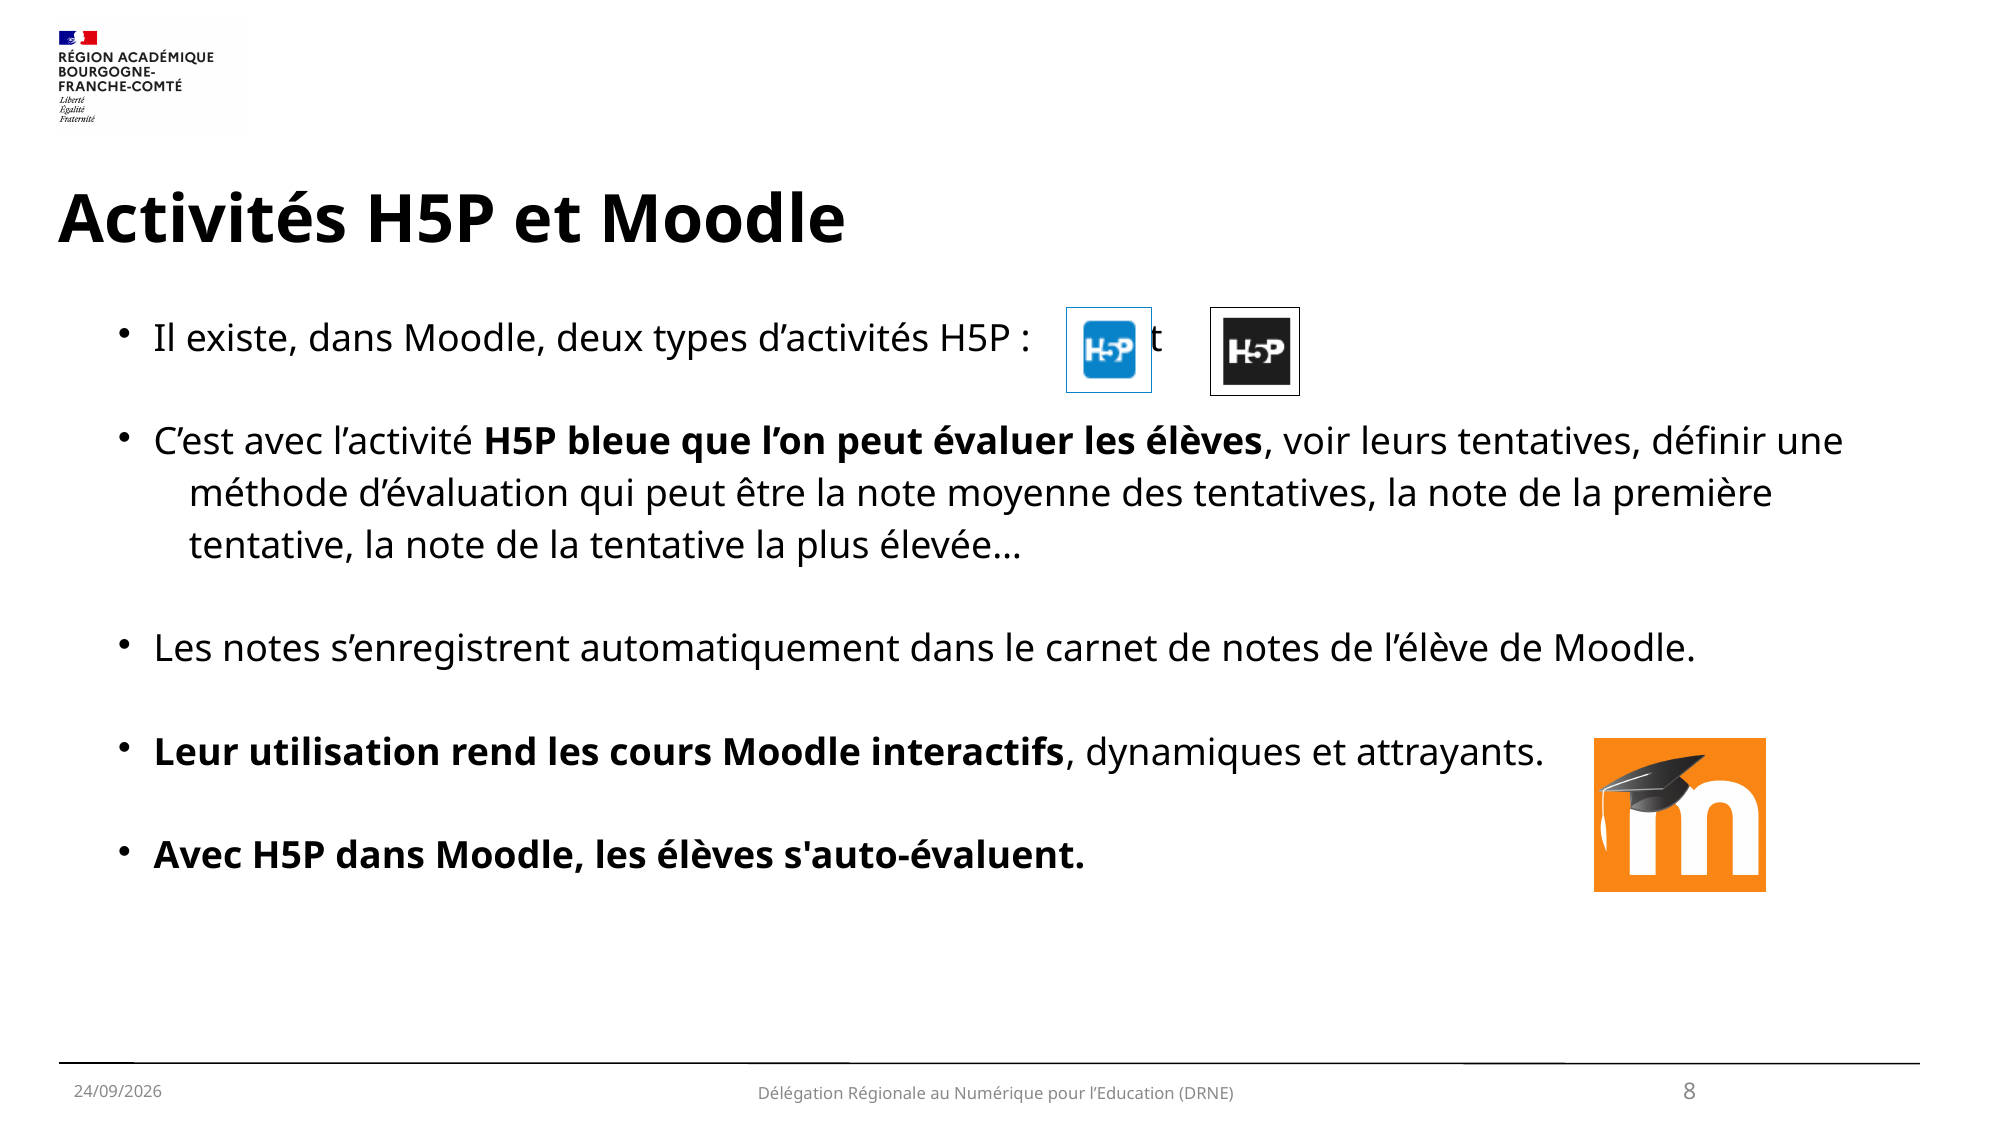

# Activités H5P et Moodle
Il existe, dans Moodle, deux types d’activités H5P : et
C’est avec l’activité H5P bleue que l’on peut évaluer les élèves, voir leurs tentatives, définir une méthode d’évaluation qui peut être la note moyenne des tentatives, la note de la première tentative, la note de la tentative la plus élevée…
Les notes s’enregistrent automatiquement dans le carnet de notes de l’élève de Moodle.
Leur utilisation rend les cours Moodle interactifs, dynamiques et attrayants.
Avec H5P dans Moodle, les élèves s'auto-évaluent.
Délégation Régionale au Numérique pour l’Education (DRNE)